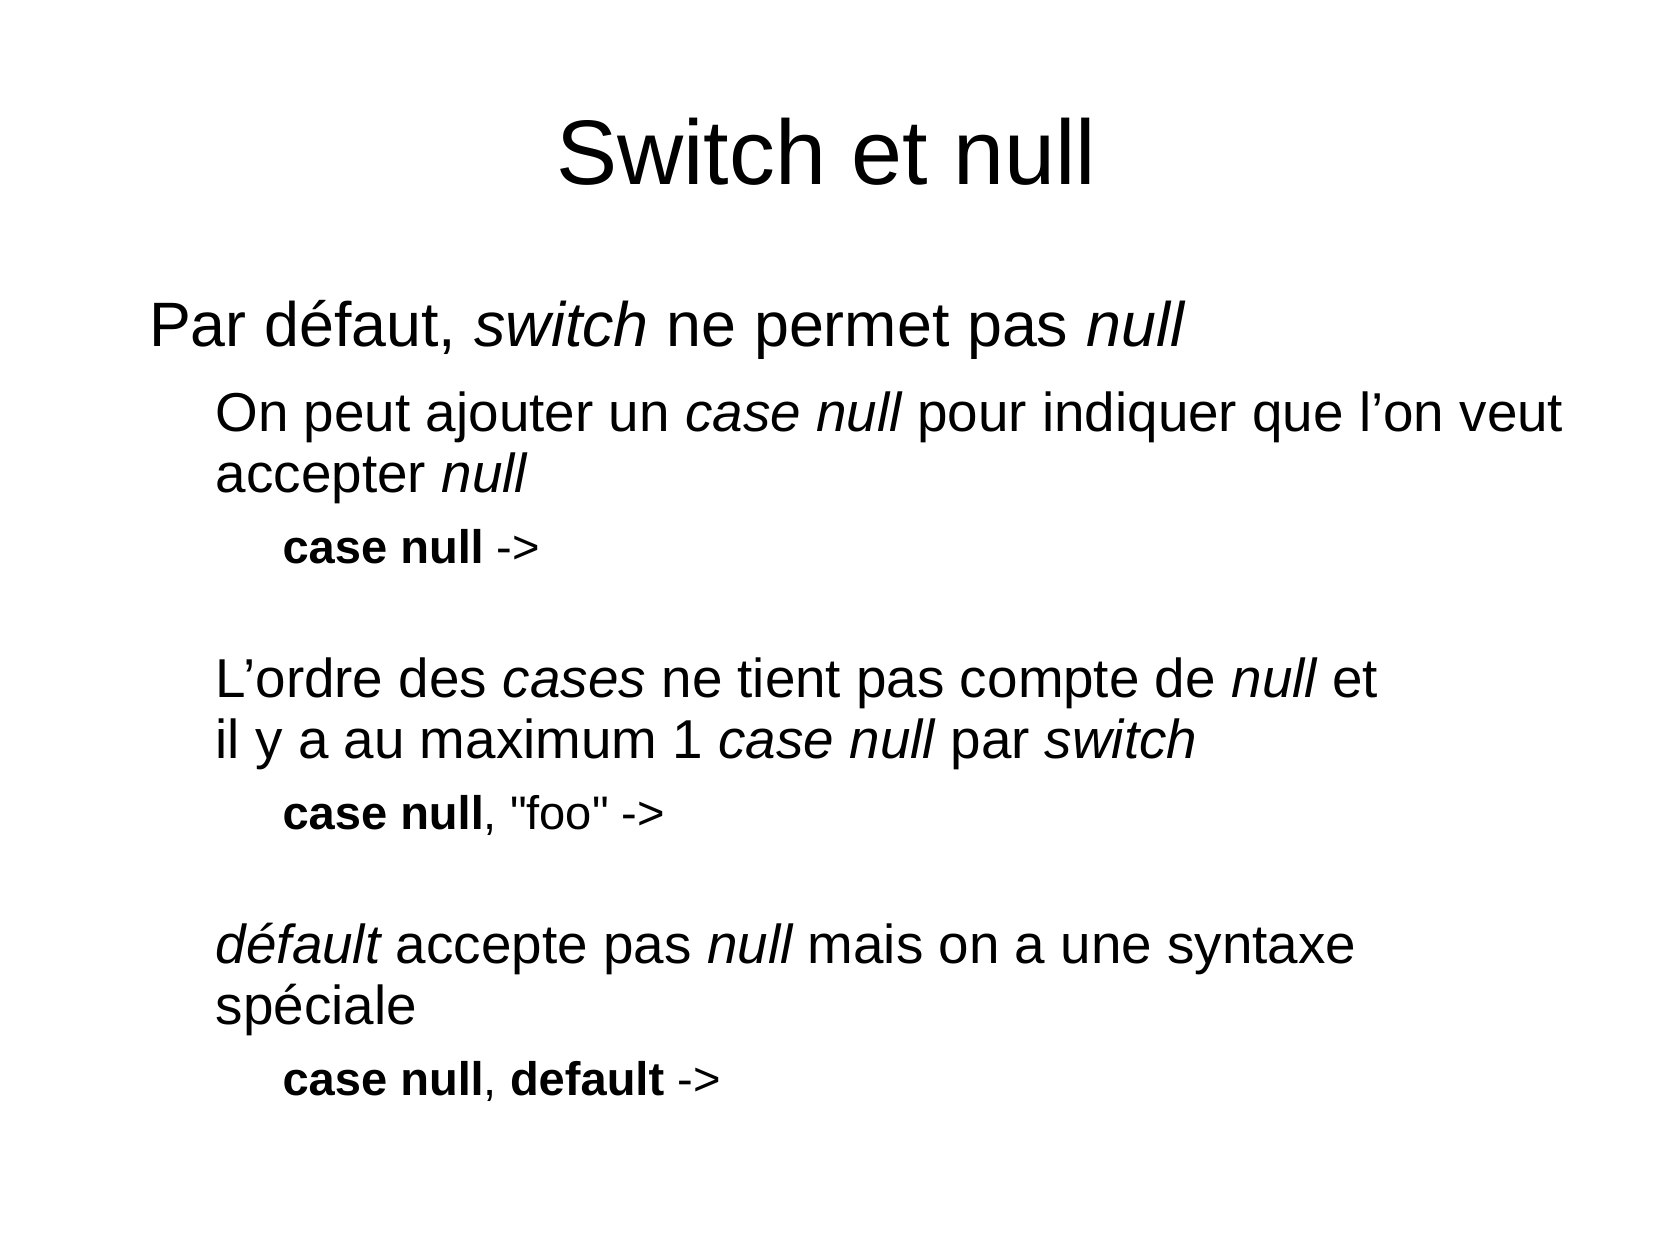

# Switch et null
Par défaut, switch ne permet pas null
On peut ajouter un case null pour indiquer que l’on veut accepter null
case null ->
L’ordre des cases ne tient pas compte de null et
il y a au maximum 1 case null par switch
case null, "foo" ->
défault accepte pas null mais on a une syntaxe spéciale
case null, default ->